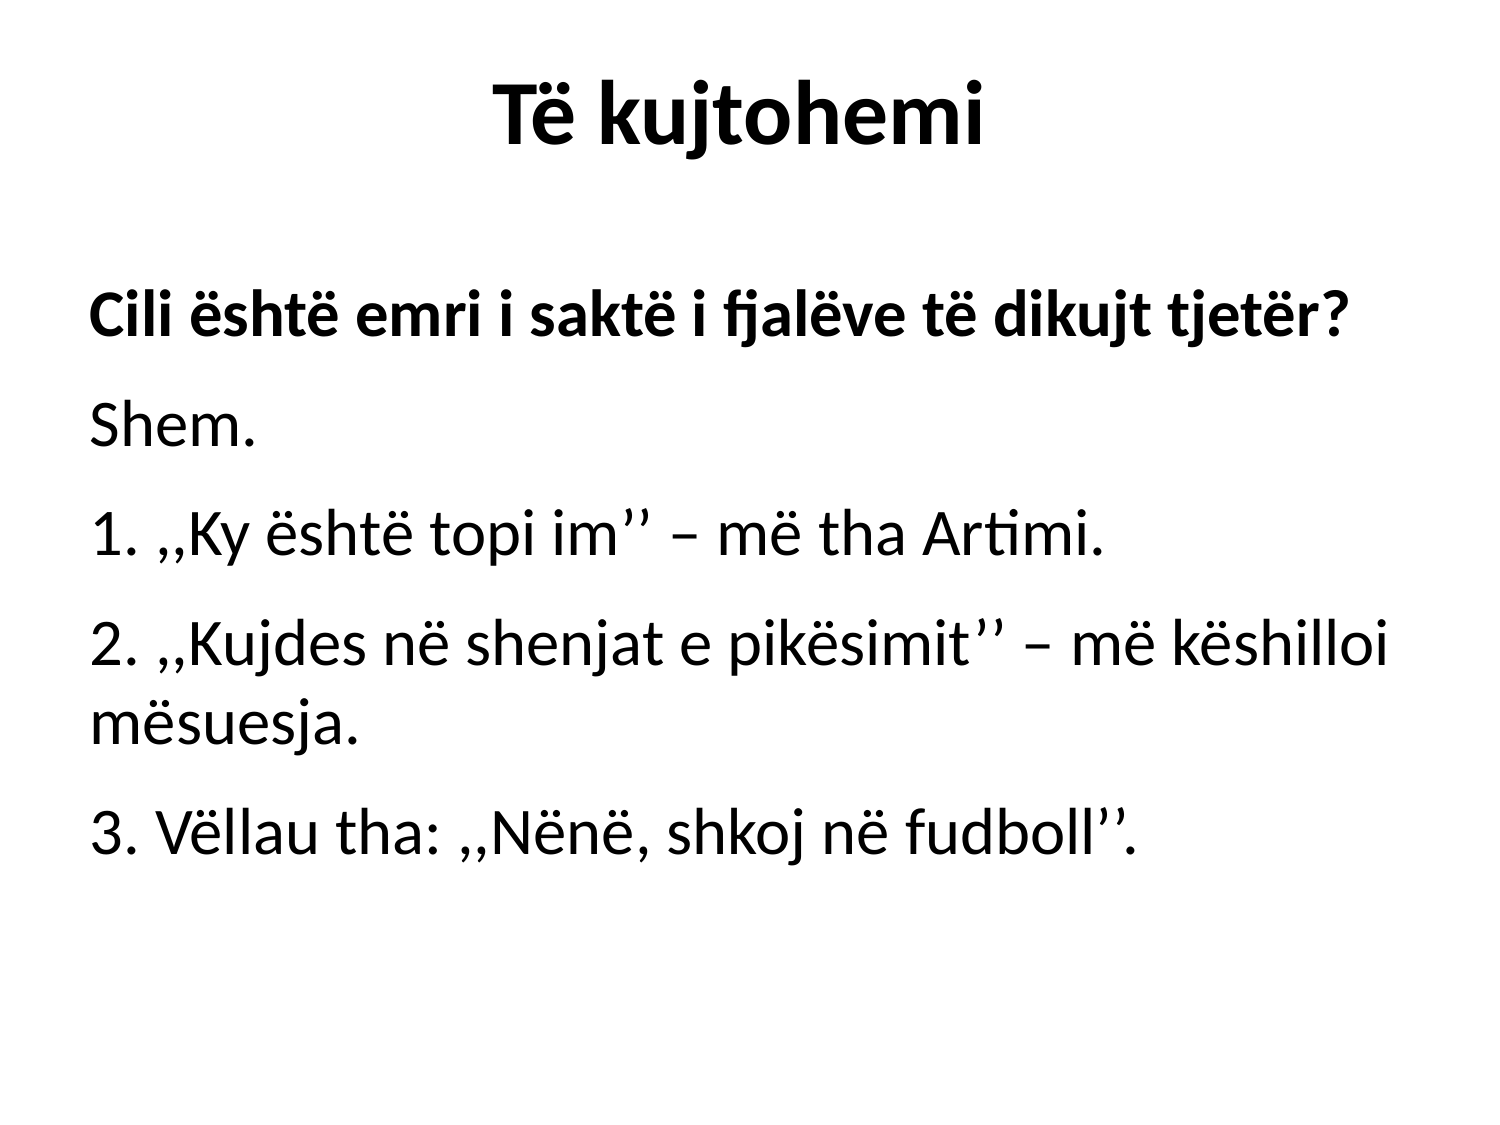

# Të kujtohemi
Cili është emri i saktë i fjalëve të dikujt tjetër?
Shem.
1. ,,Ky është topi im’’ – më tha Artimi.
2. ,,Kujdes në shenjat e pikësimit’’ – më këshilloi mësuesja.
3. Vëllau tha: ,,Nënë, shkoj në fudboll’’.